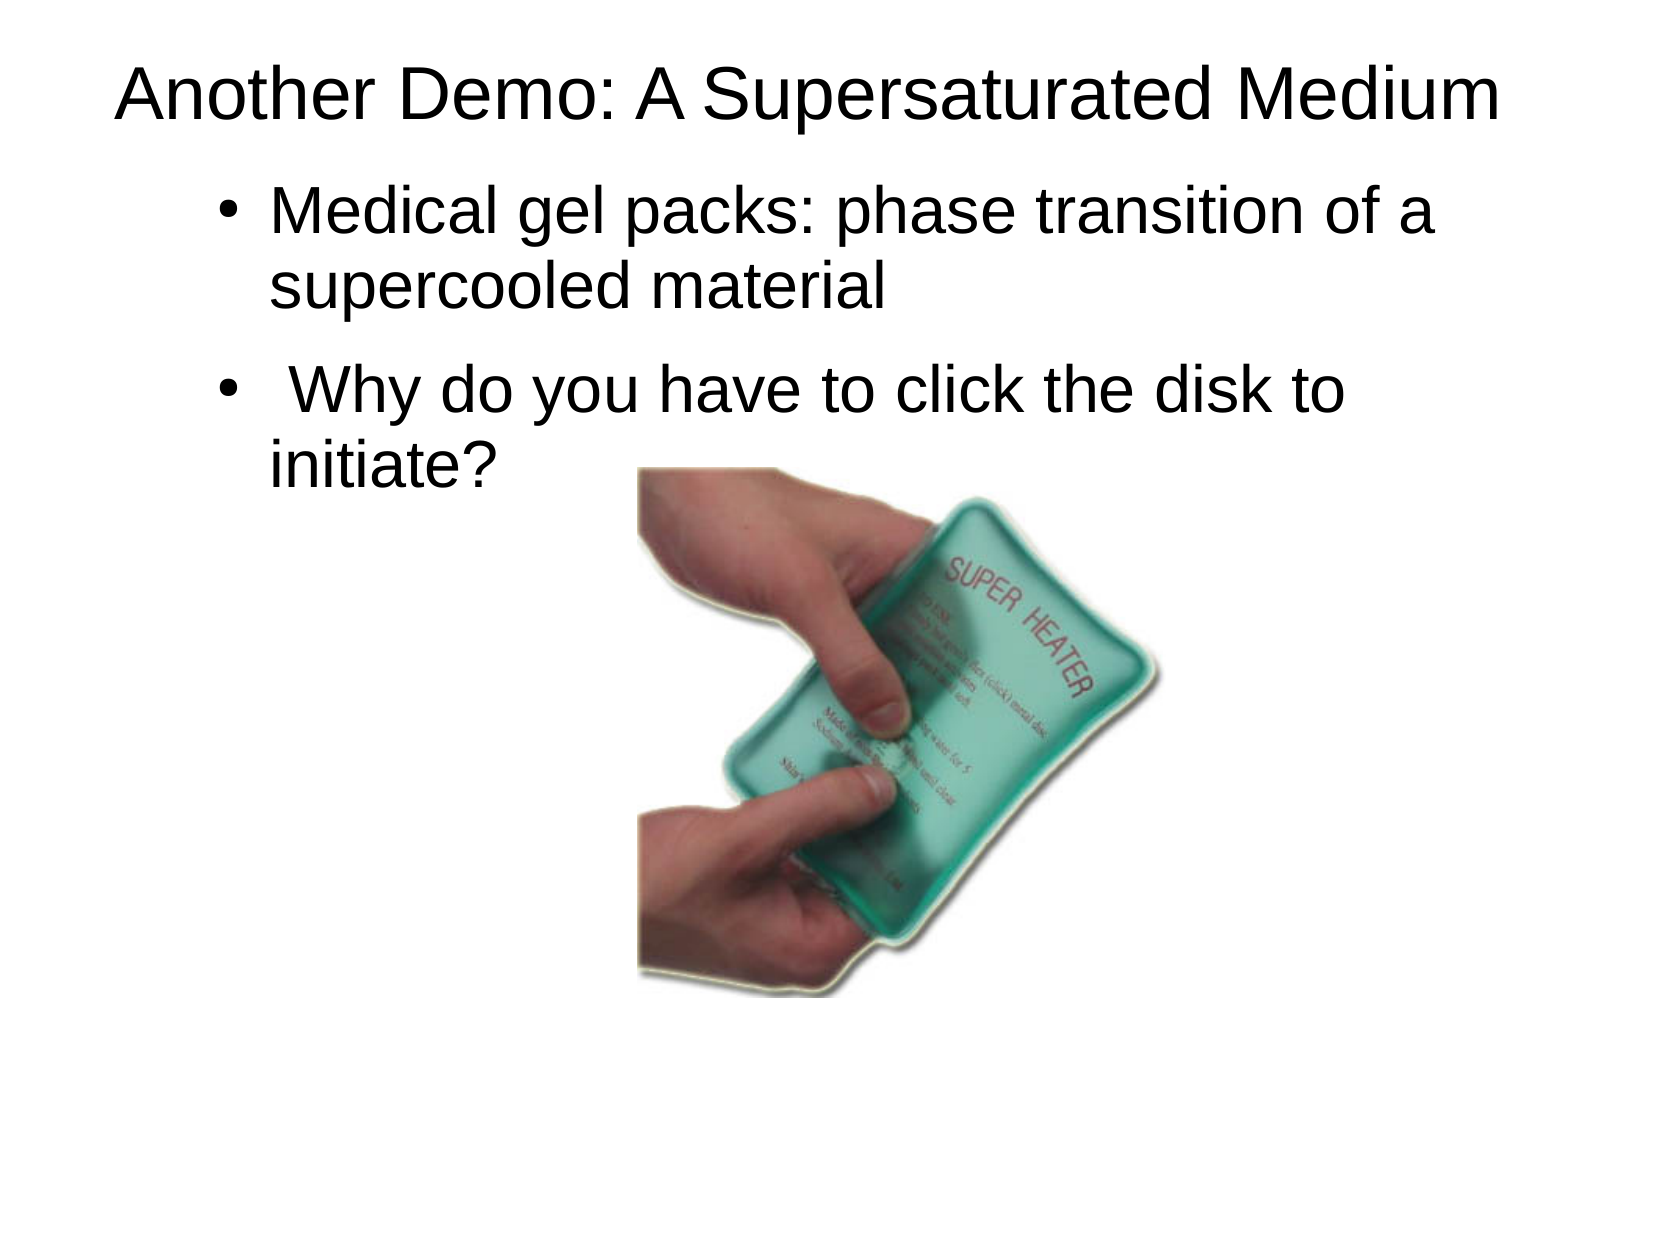

# Another Demo: A Supersaturated Medium
Medical gel packs: phase transition of a supercooled material
 Why do you have to click the disk to initiate?